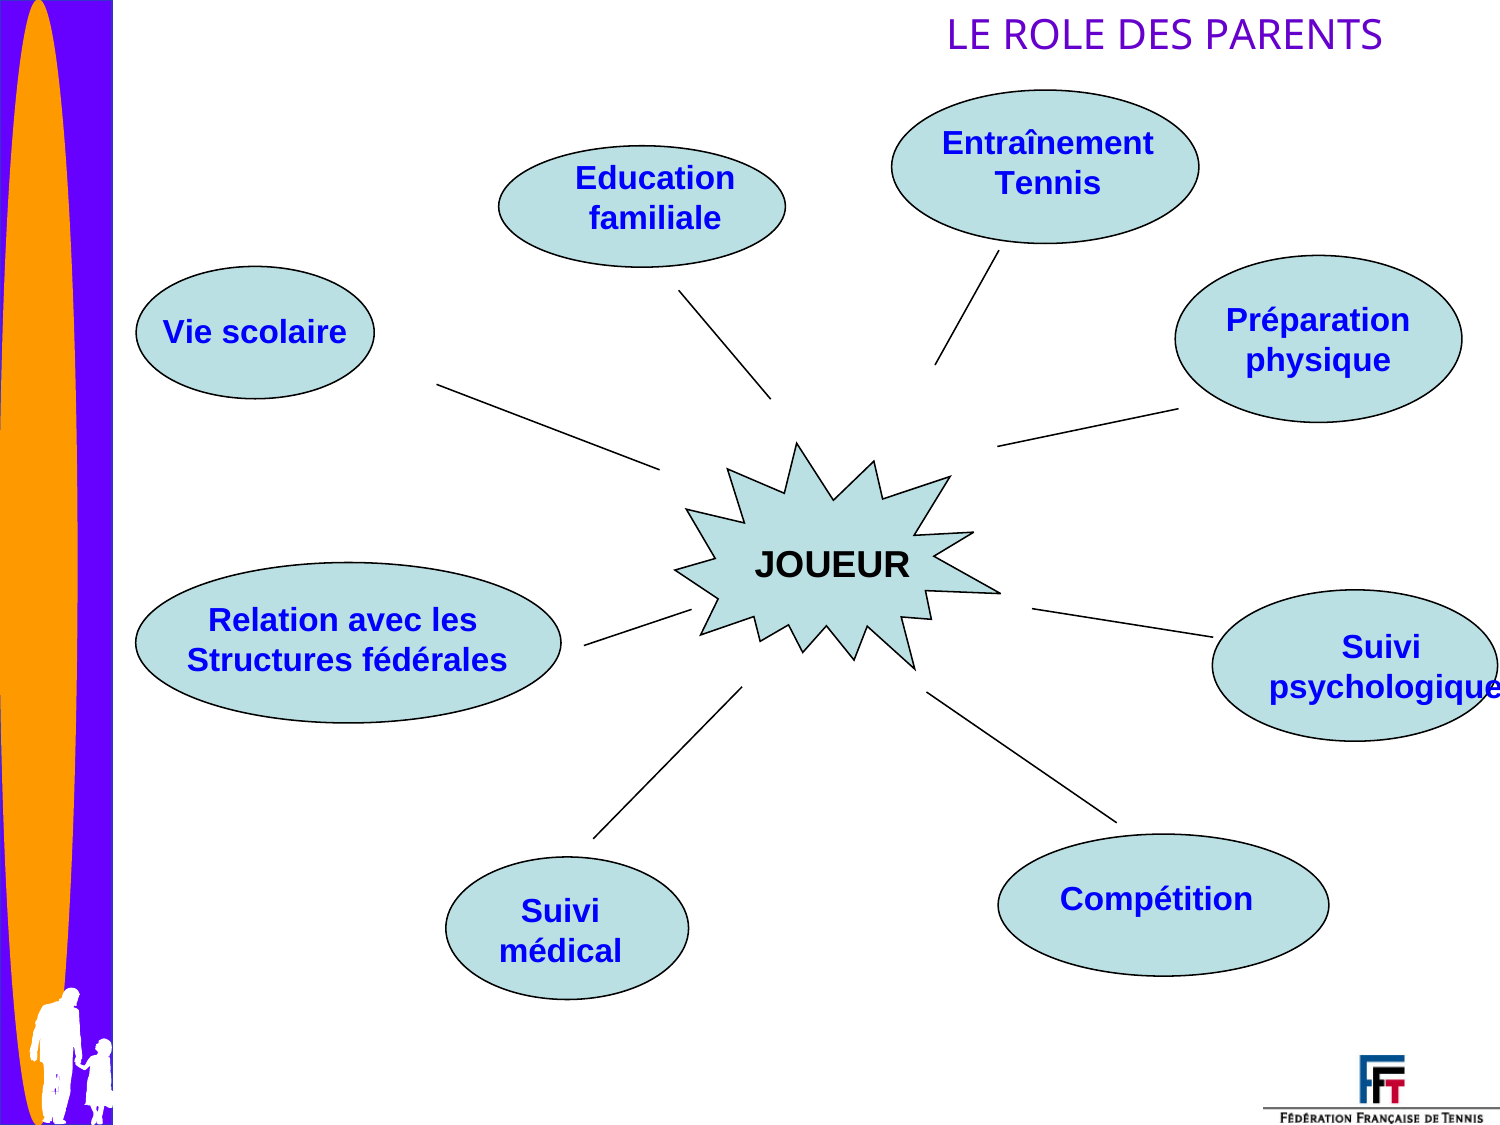

LE ROLE DES PARENTS
Entraînement
Tennis
Education
familiale
Préparation
physique
Vie scolaire
JOUEUR
Suivi
psychologique
Relation avec les
Structures fédérales
Compétition
Suivi médical